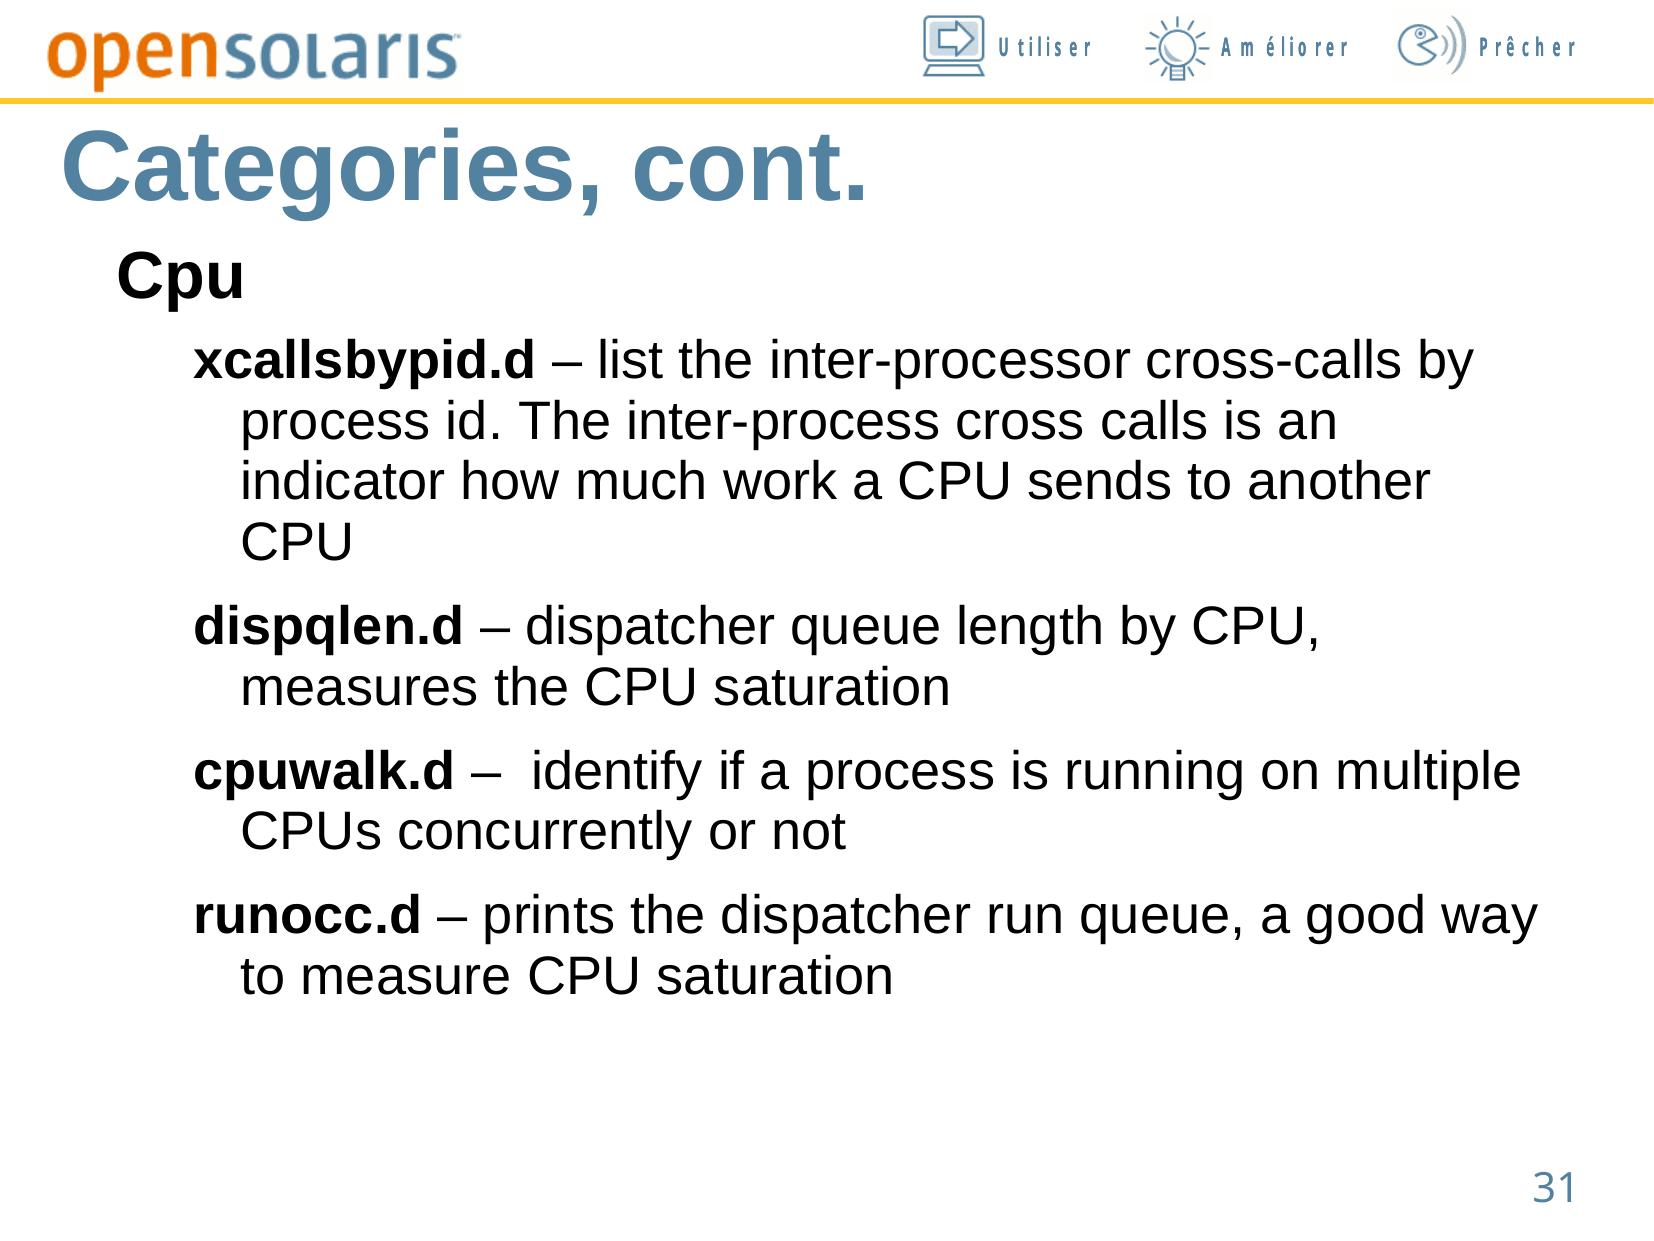

# Categories, cont.
Cpu
xcallsbypid.d – list the inter-processor cross-calls by process id. The inter-process cross calls is an indicator how much work a CPU sends to another CPU
dispqlen.d – dispatcher queue length by CPU, measures the CPU saturation
cpuwalk.d – identify if a process is running on multiple CPUs concurrently or not
runocc.d – prints the dispatcher run queue, a good way to measure CPU saturation